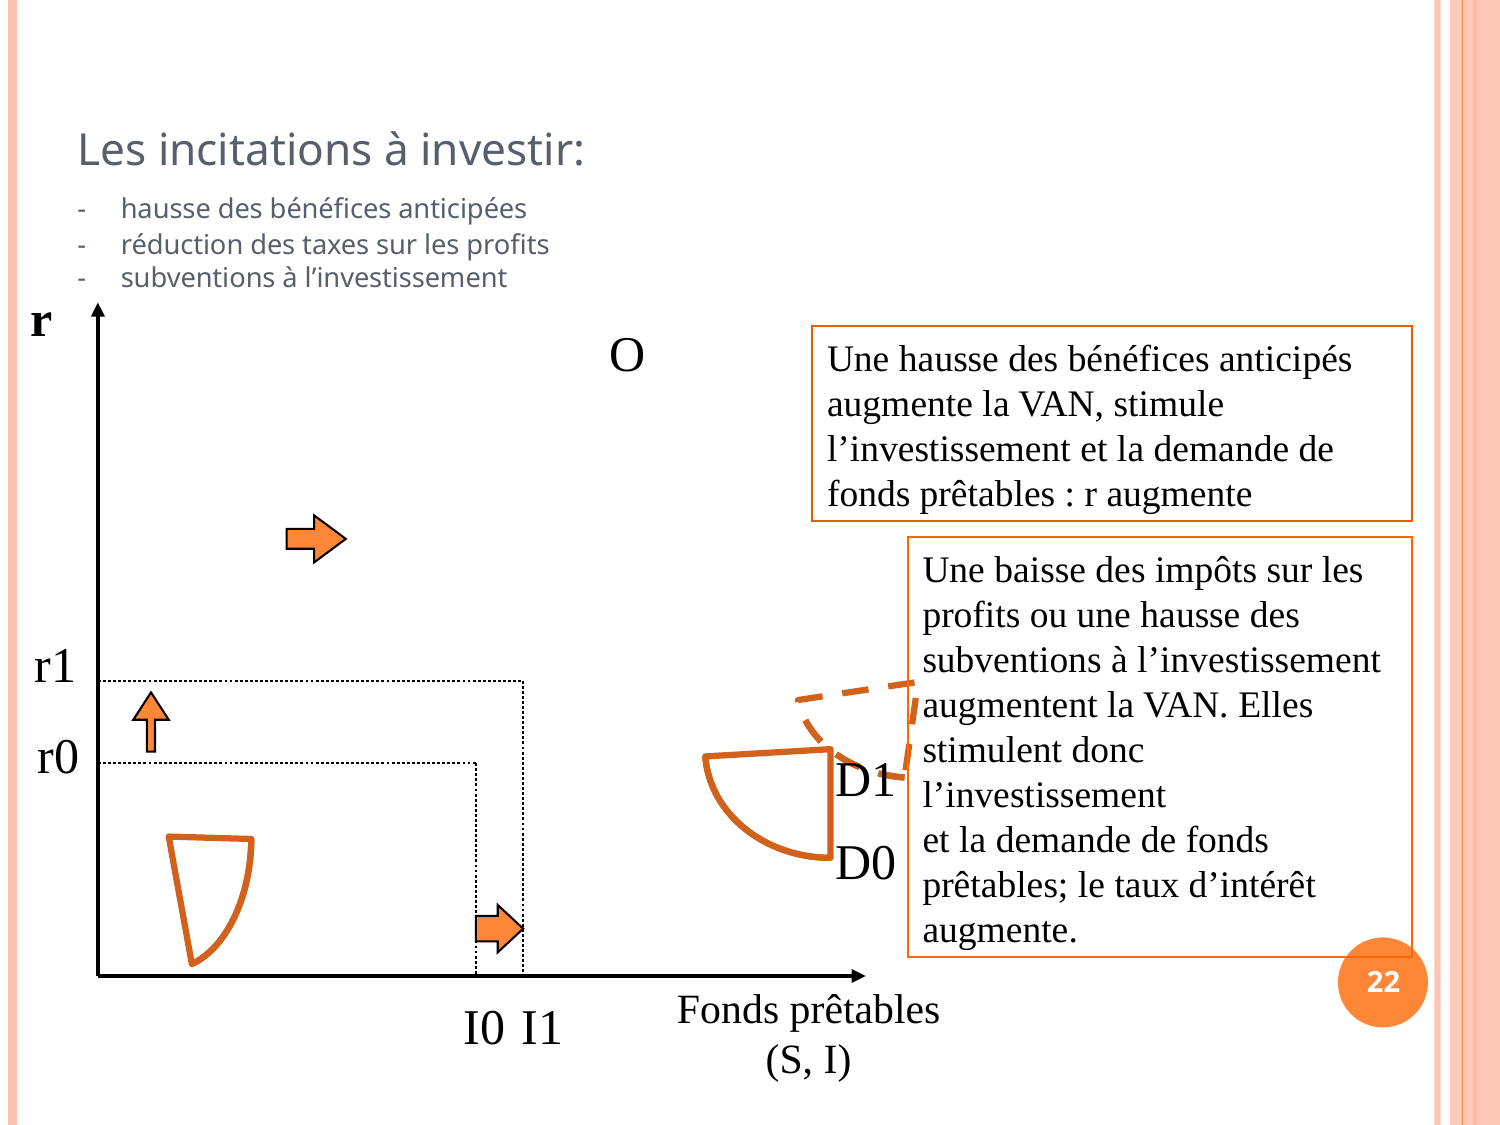

# Les incitations à investir: -	hausse des bénéfices anticipées -	réduction des taxes sur les profits -	subventions à l’investissement
r
O
Une hausse des bénéfices anticipés augmente la VAN, stimule l’investissement et la demande de fonds prêtables : r augmente
Une baisse des impôts sur les profits ou une hausse des subventions à l’investissement augmentent la VAN. Elles stimulent donc l’investissement
et la demande de fonds
prêtables; le taux d’intérêt
augmente.
r1
r0
D1
D0
Fonds prêtables
(S, I)
 I0
I1